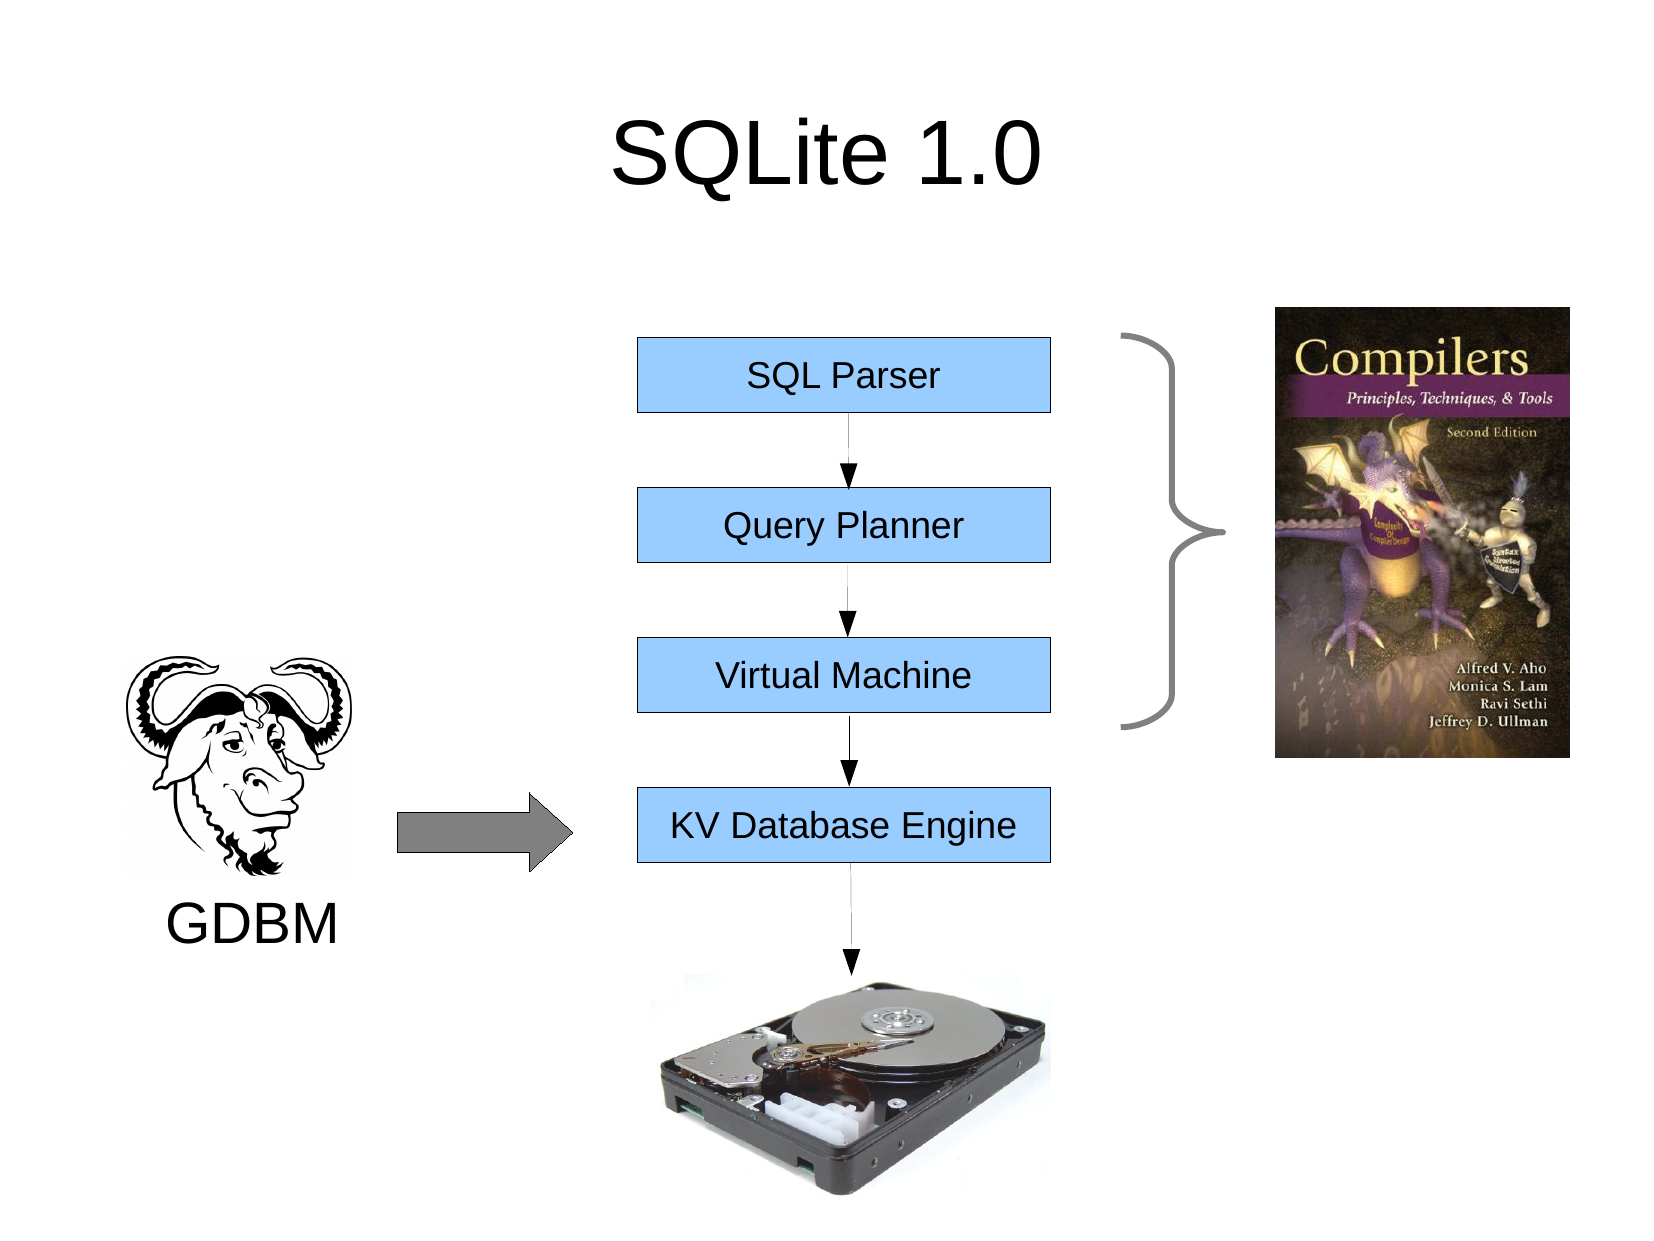

# SQLite 1.0
SQL Parser
Query Planner
Virtual Machine
KV Database Engine
GDBM